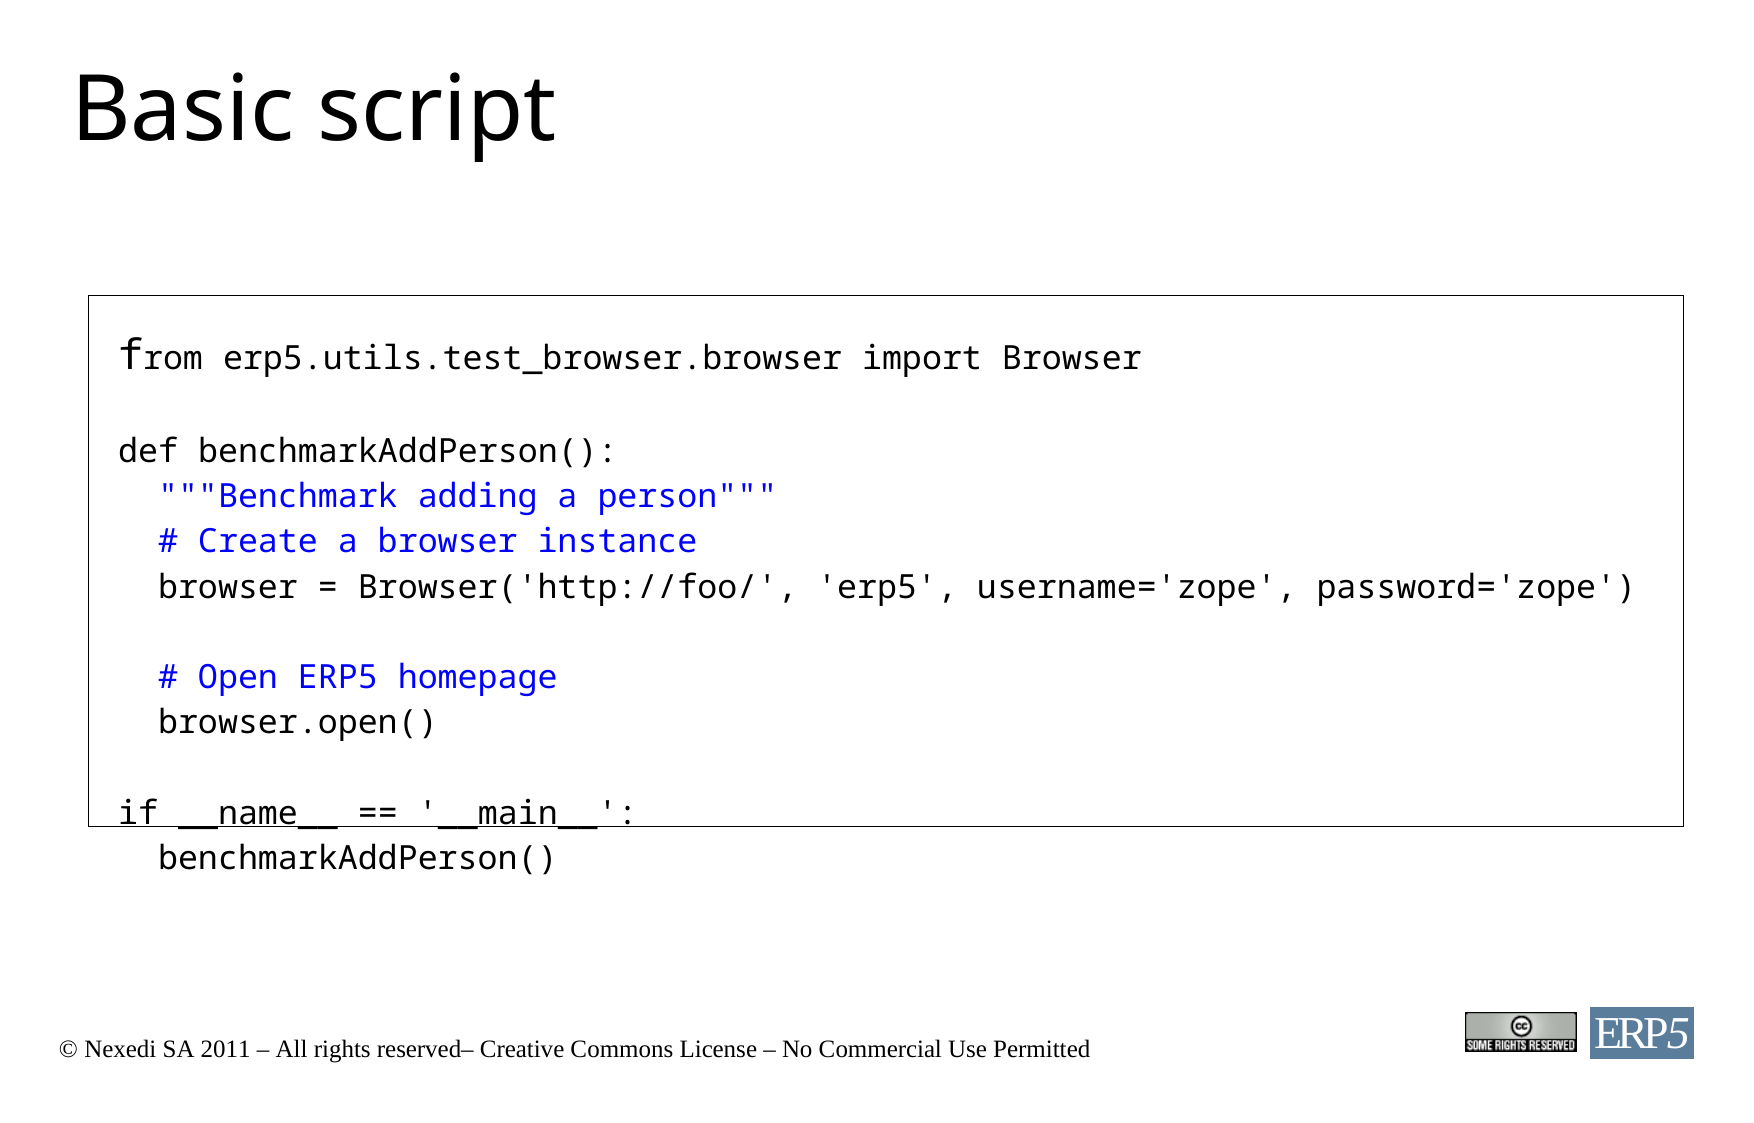

# Basic script
from erp5.utils.test_browser.browser import Browser
def benchmarkAddPerson():
 """Benchmark adding a person"""
 # Create a browser instance
 browser = Browser('http://foo/', 'erp5', username='zope', password='zope')
 # Open ERP5 homepage
 browser.open()
if __name__ == '__main__':
 benchmarkAddPerson()